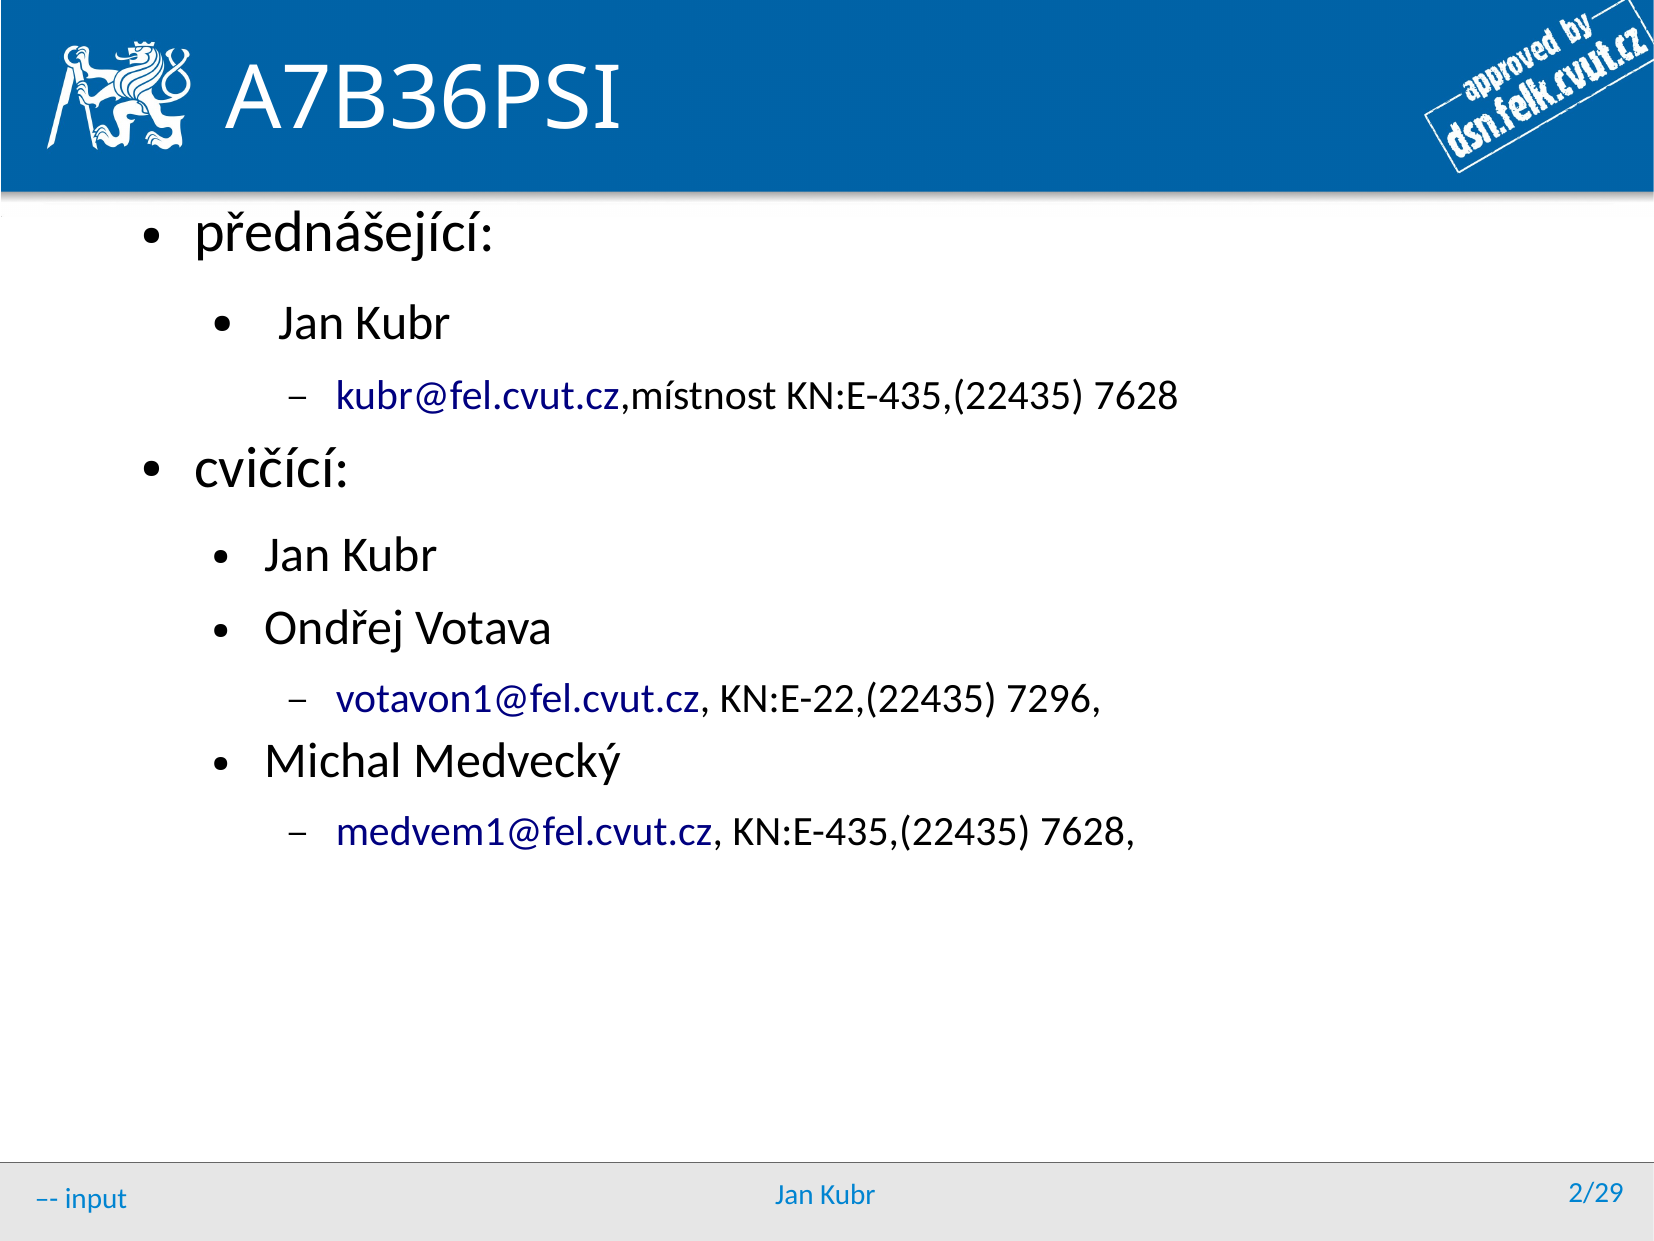

# A7B36PSI
přednášející:
 Jan Kubr
kubr@fel.cvut.cz,místnost KN:E-435,(22435) 7628
cvičící:
Jan Kubr
Ondřej Votava
votavon1@fel.cvut.cz, KN:E-22,(22435) 7296,
Michal Medvecký
medvem1@fel.cvut.cz, KN:E-435,(22435) 7628,
2
Jan Kubr
02/2006